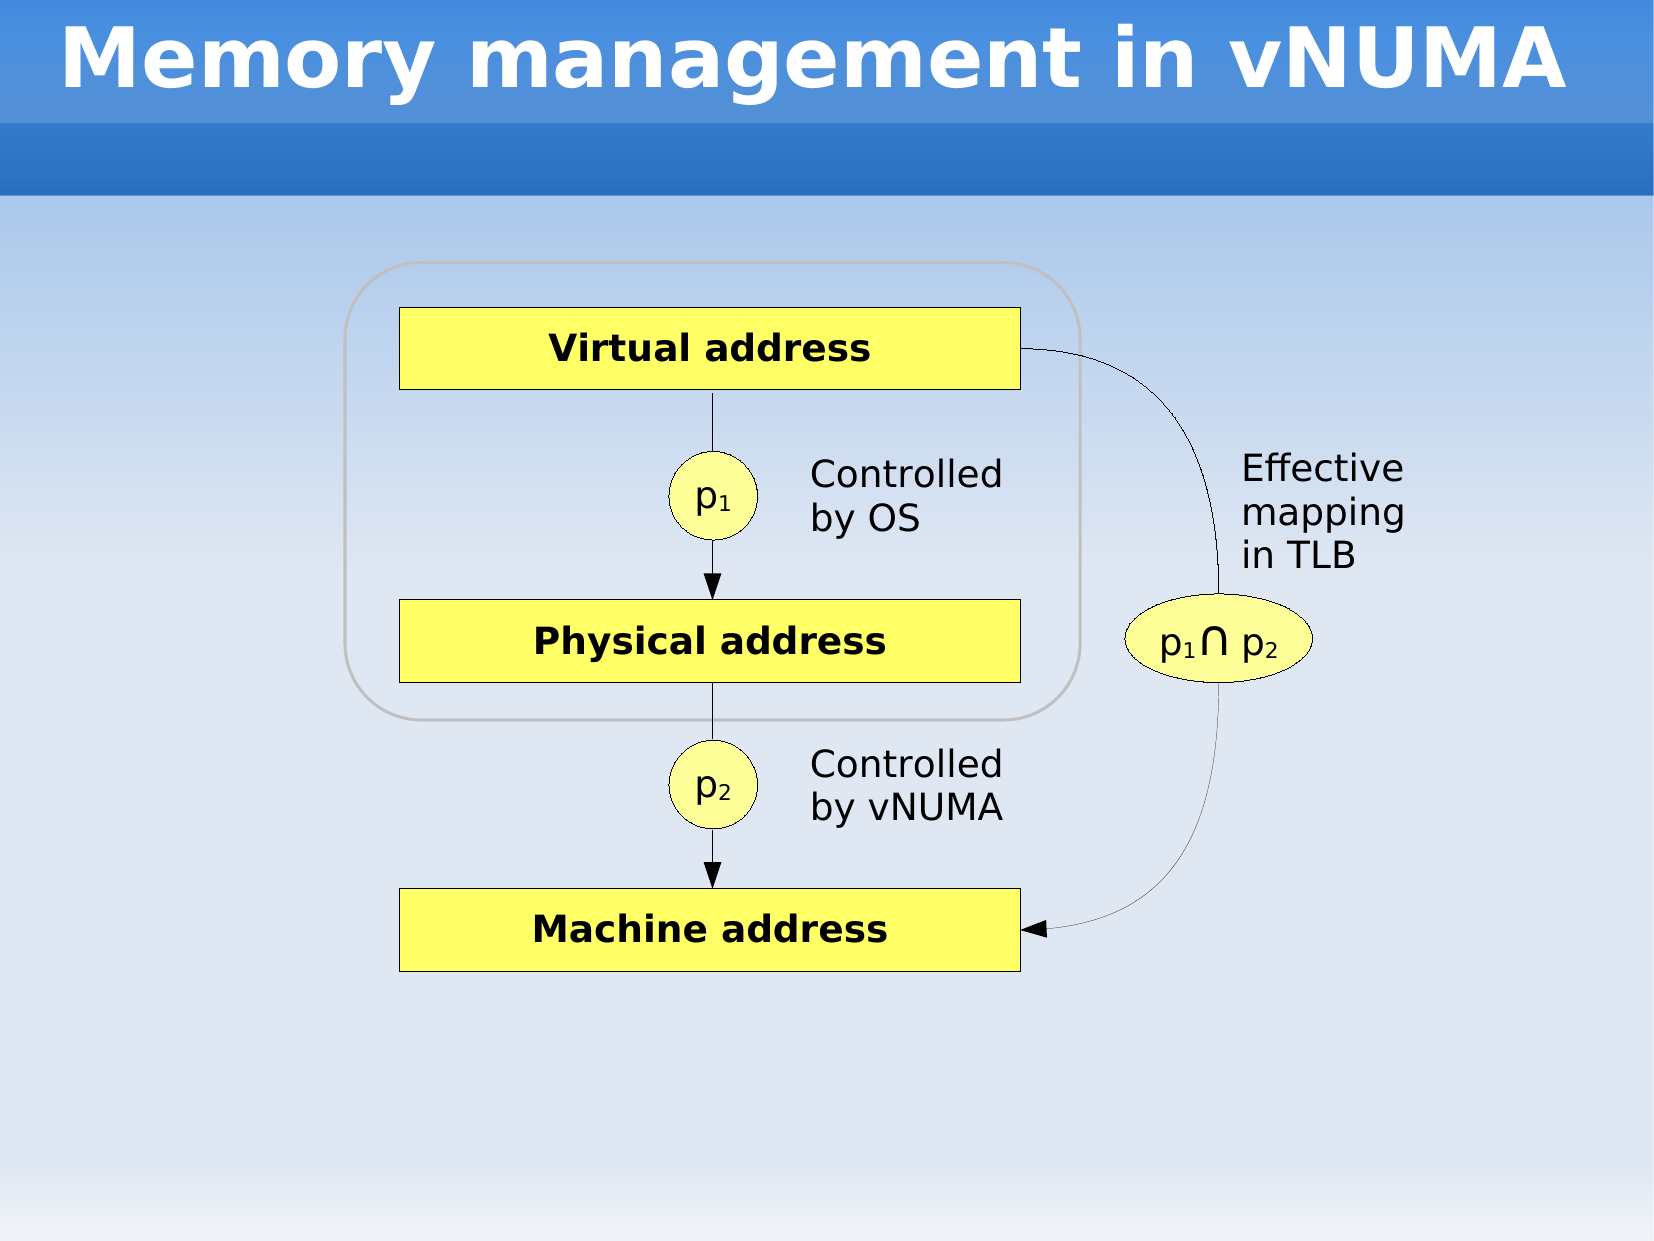

# Memory management in vNUMA
Virtual address
Effective
mapping
in TLB
Controlled
by OS
p1
p1∩p2
Physical address
Controlled
by vNUMA
p2
Machine address